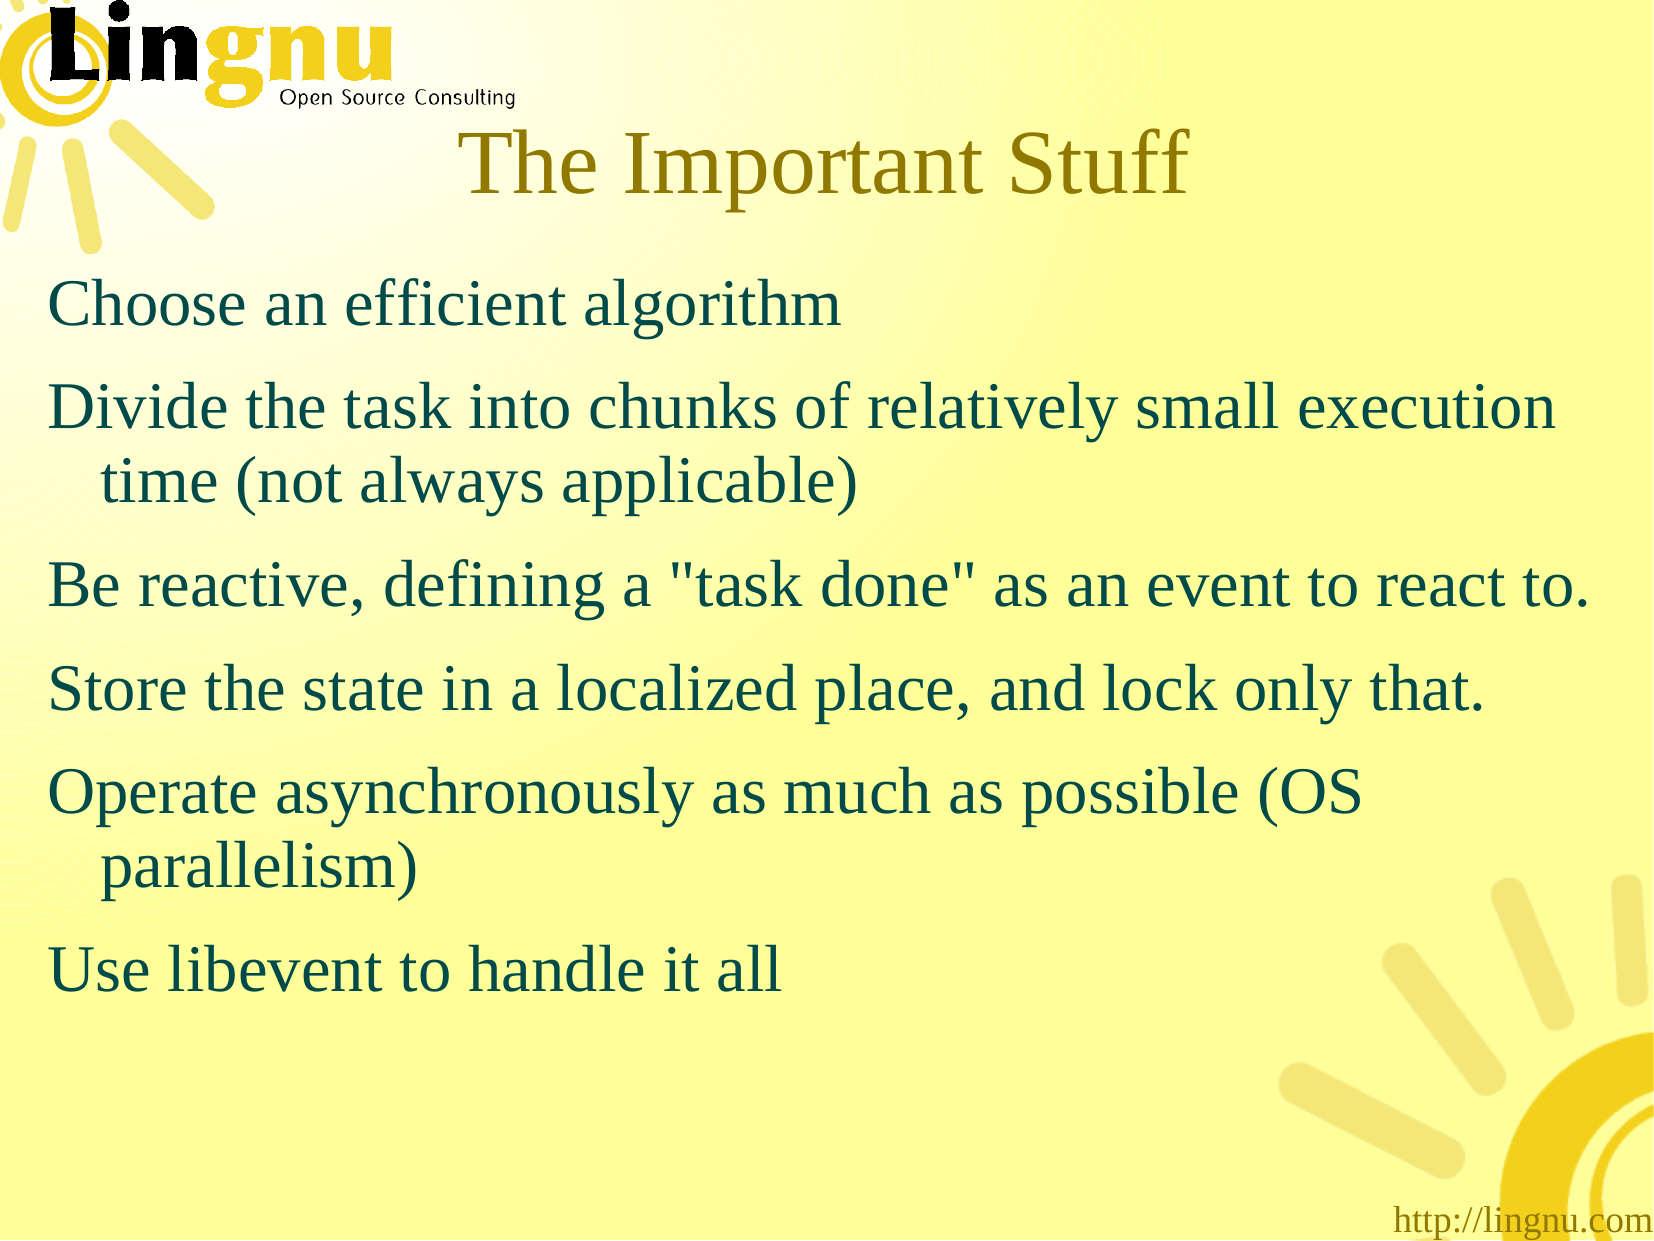

# The Important Stuff
Choose an efficient algorithm
Divide the task into chunks of relatively small execution time (not always applicable)
Be reactive, defining a "task done" as an event to react to.
Store the state in a localized place, and lock only that.
Operate asynchronously as much as possible (OS parallelism)
Use libevent to handle it all